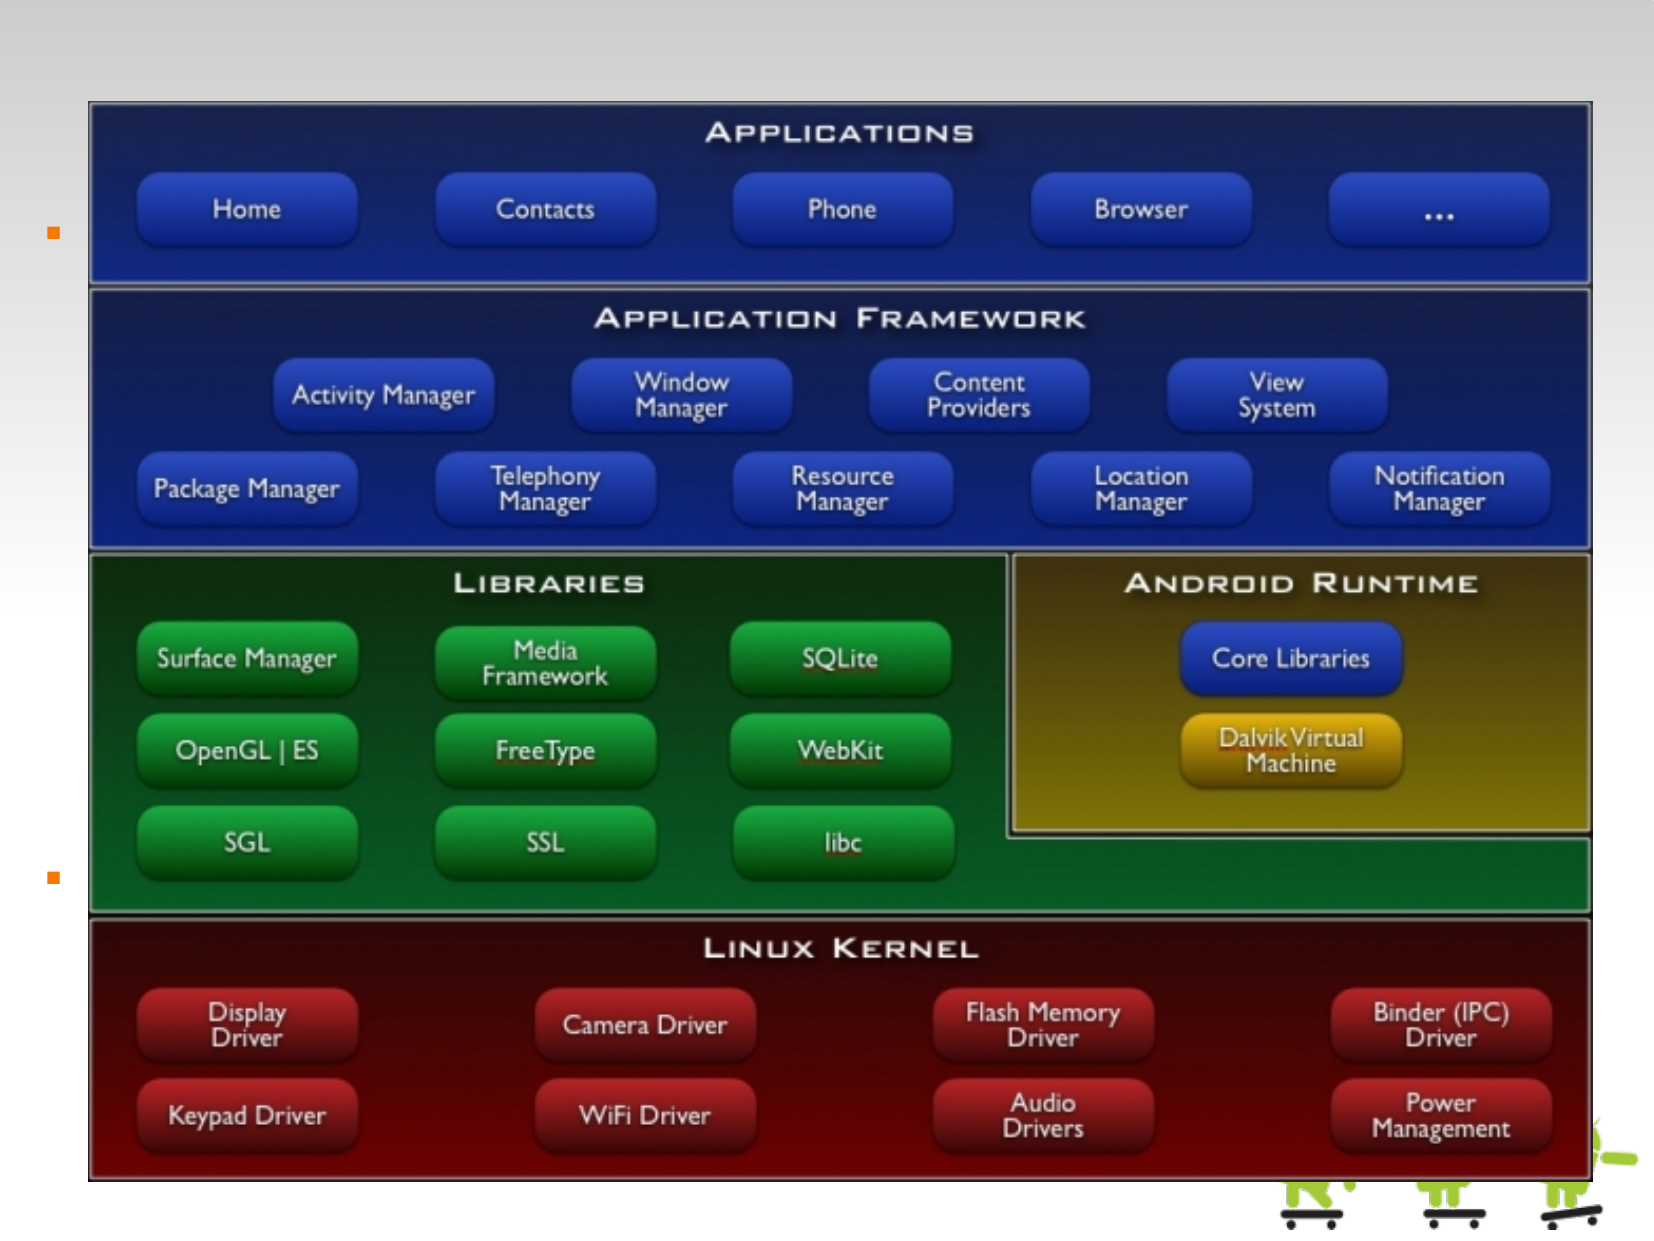

# Architecture
Composants
Linux Kernel
Drivers
Permissions
Considéré comme un fork
Dalvik
Machine virtuelle type Java, optimisée pour le mobile
Execute le format DEX
Opensource et bien documenté
AOSP
ASL 2.0
source.android.com
Communauté active (CyanogenMod)